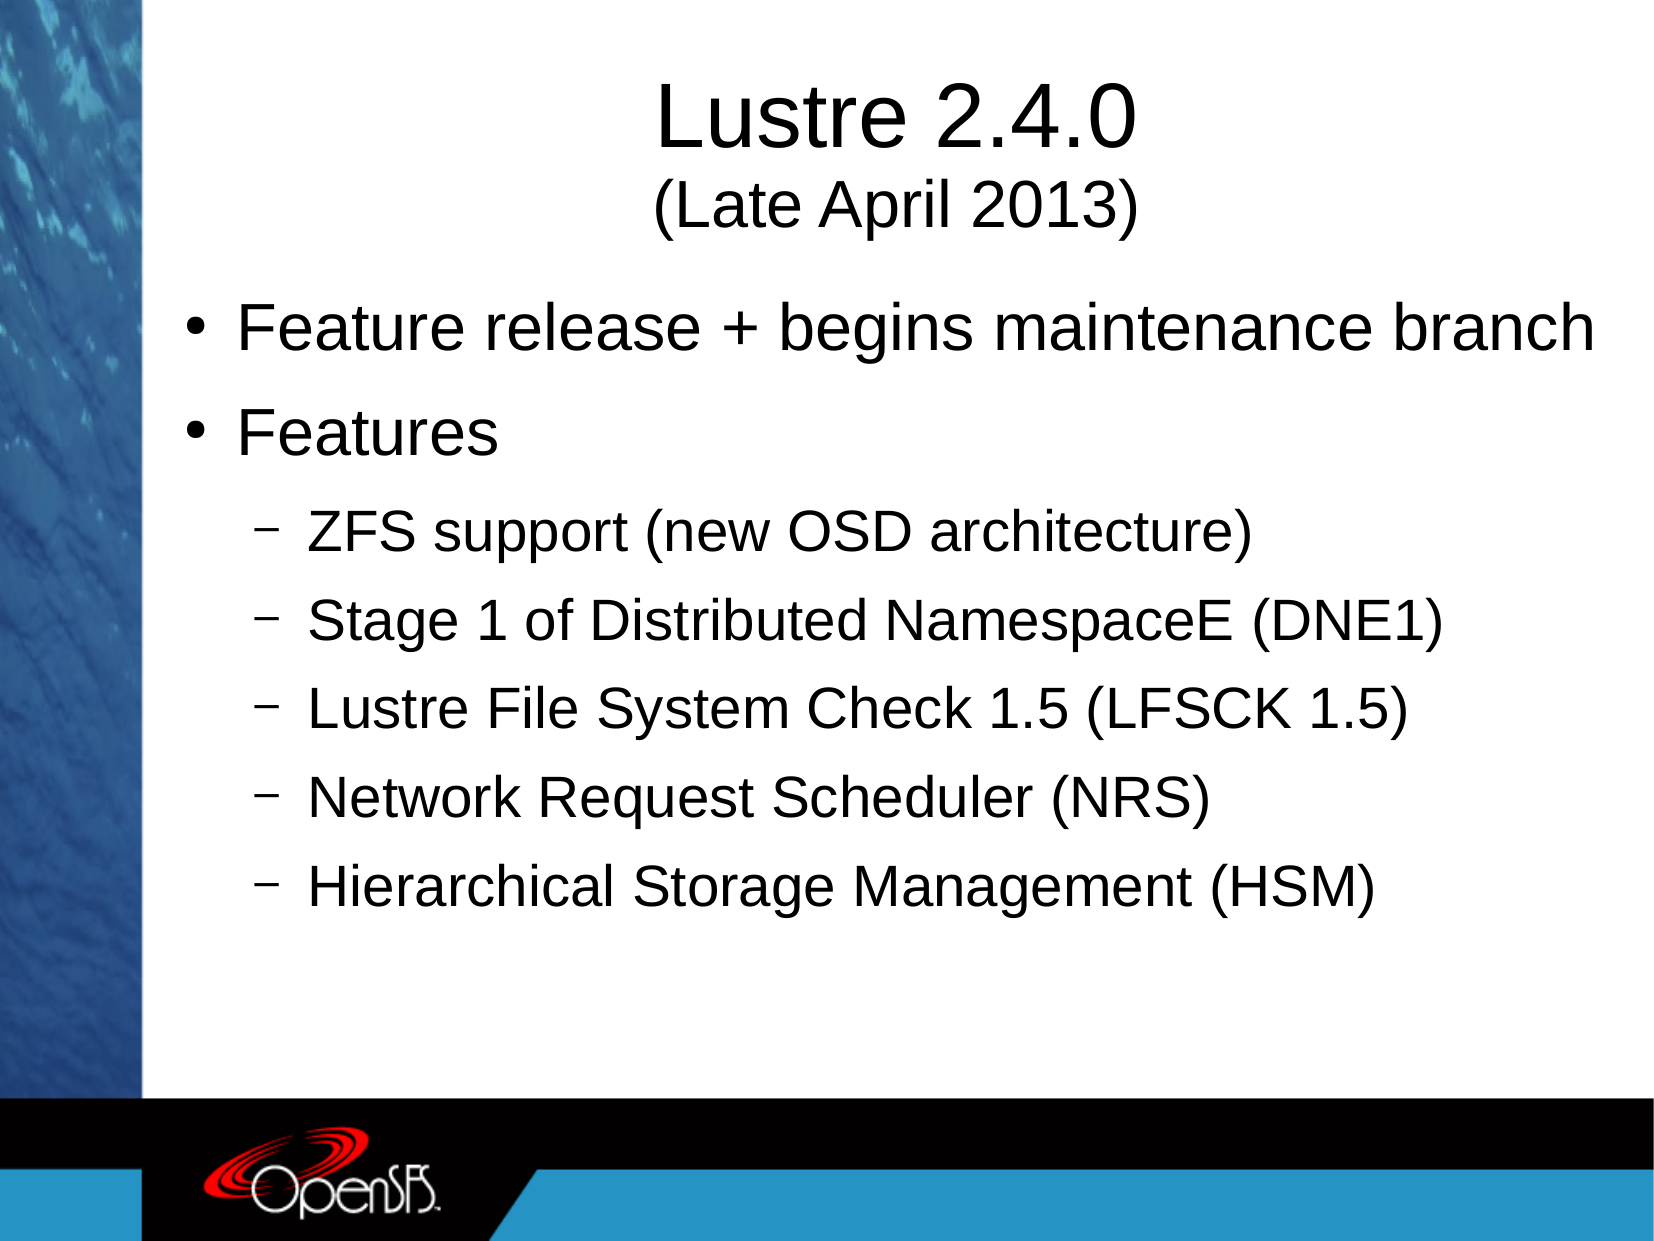

# Lustre 2.4.0 (Late April 2013)
Feature release + begins maintenance branch
Features
ZFS support (new OSD architecture)
Stage 1 of Distributed NamespaceE (DNE1)
Lustre File System Check 1.5 (LFSCK 1.5)
Network Request Scheduler (NRS)
Hierarchical Storage Management (HSM)